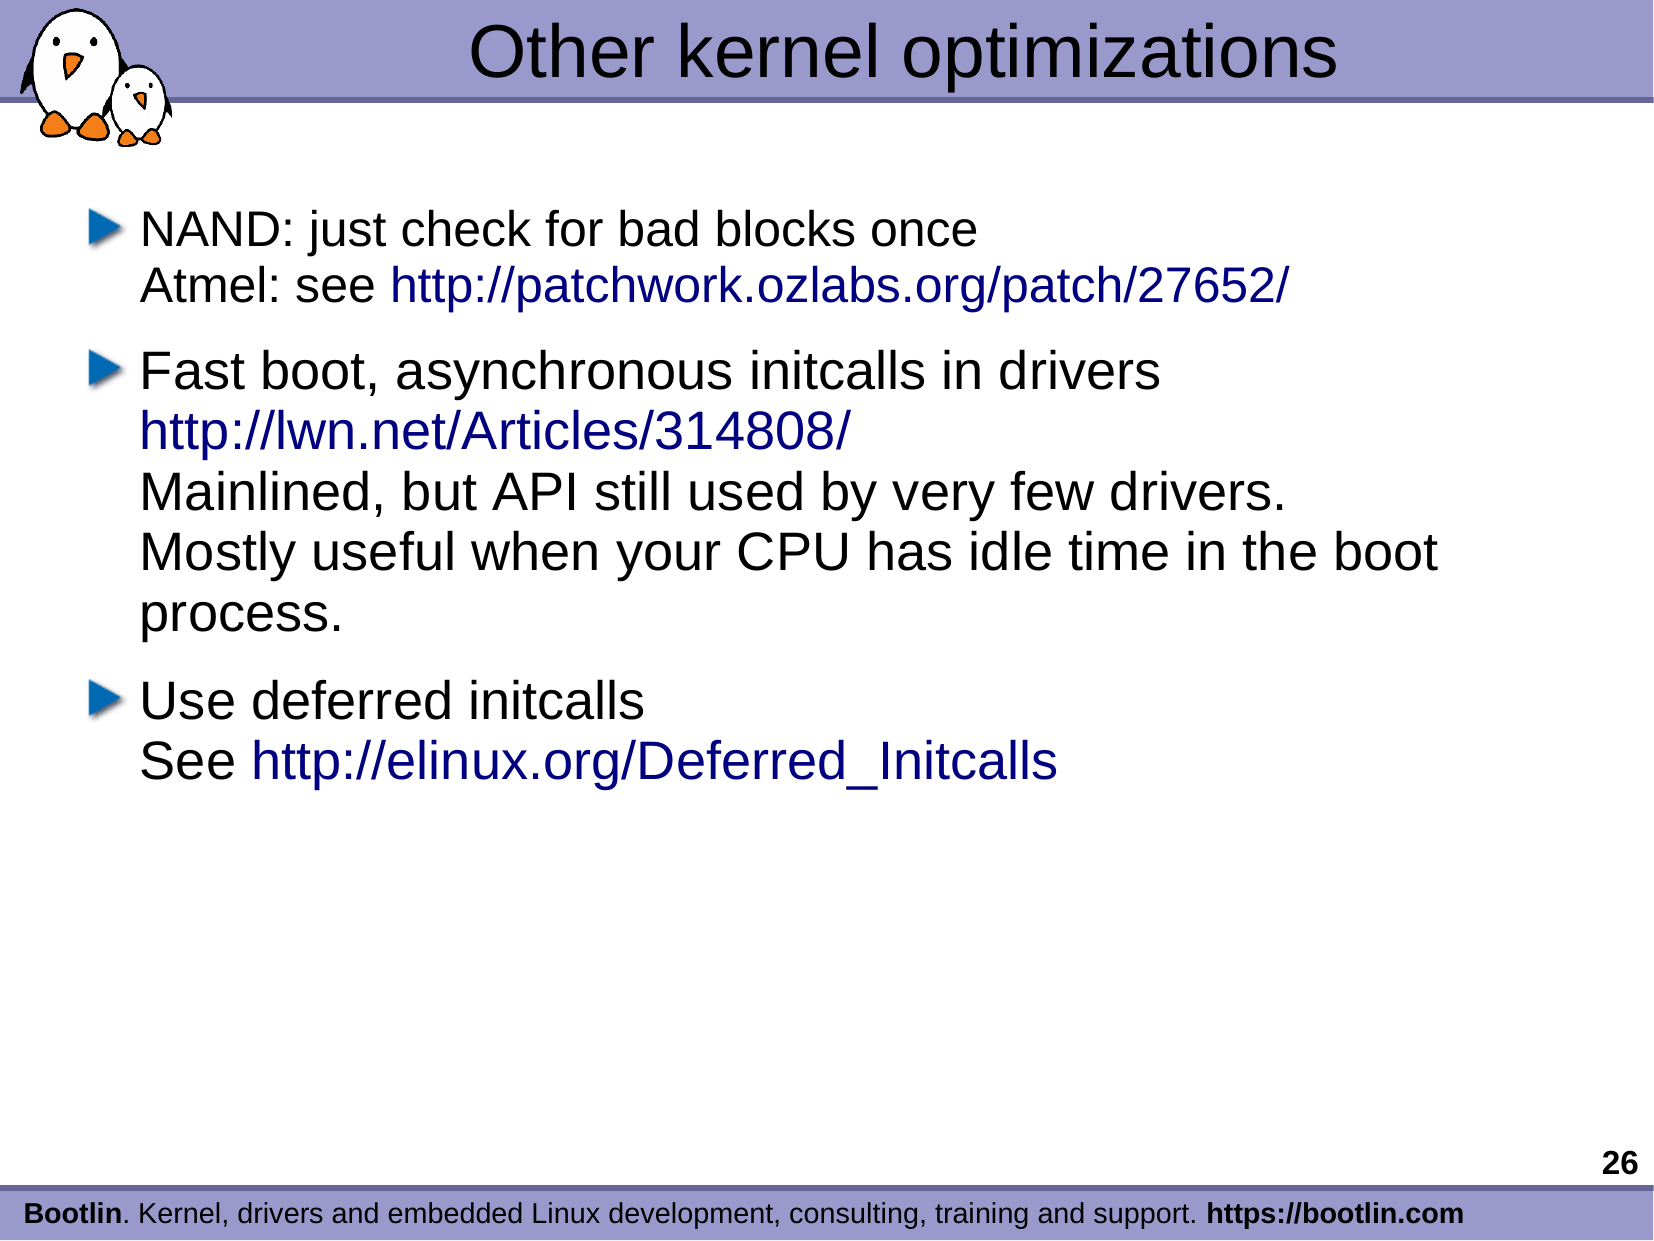

# Other kernel optimizations
NAND: just check for bad blocks once
Atmel: see http://patchwork.ozlabs.org/patch/27652/
Fast boot, asynchronous initcalls in drivers http://lwn.net/Articles/314808/
Mainlined, but API still used by very few drivers.
Mostly useful when your CPU has idle time in the boot process.
Use deferred initcalls
See http://elinux.org/Deferred_Initcalls